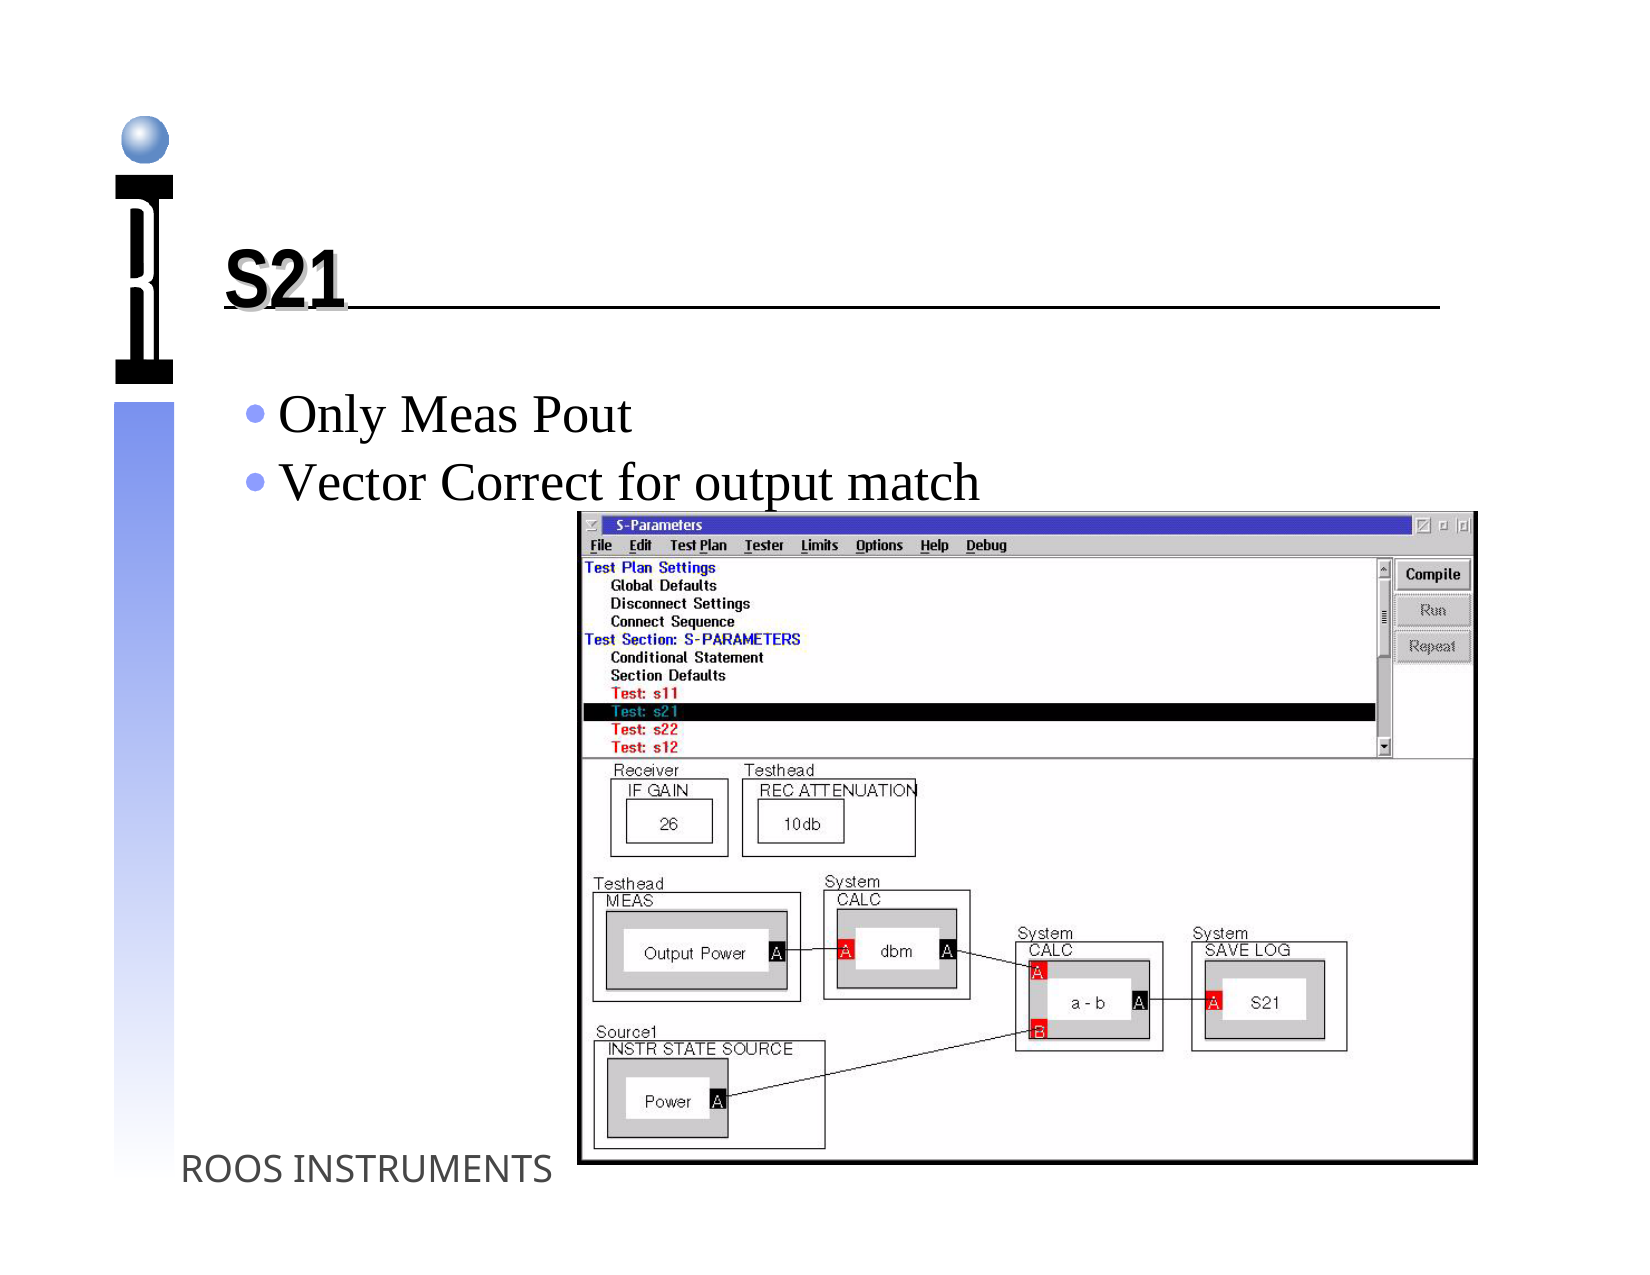

S21
Only Meas Pout
Vector Correct for output match